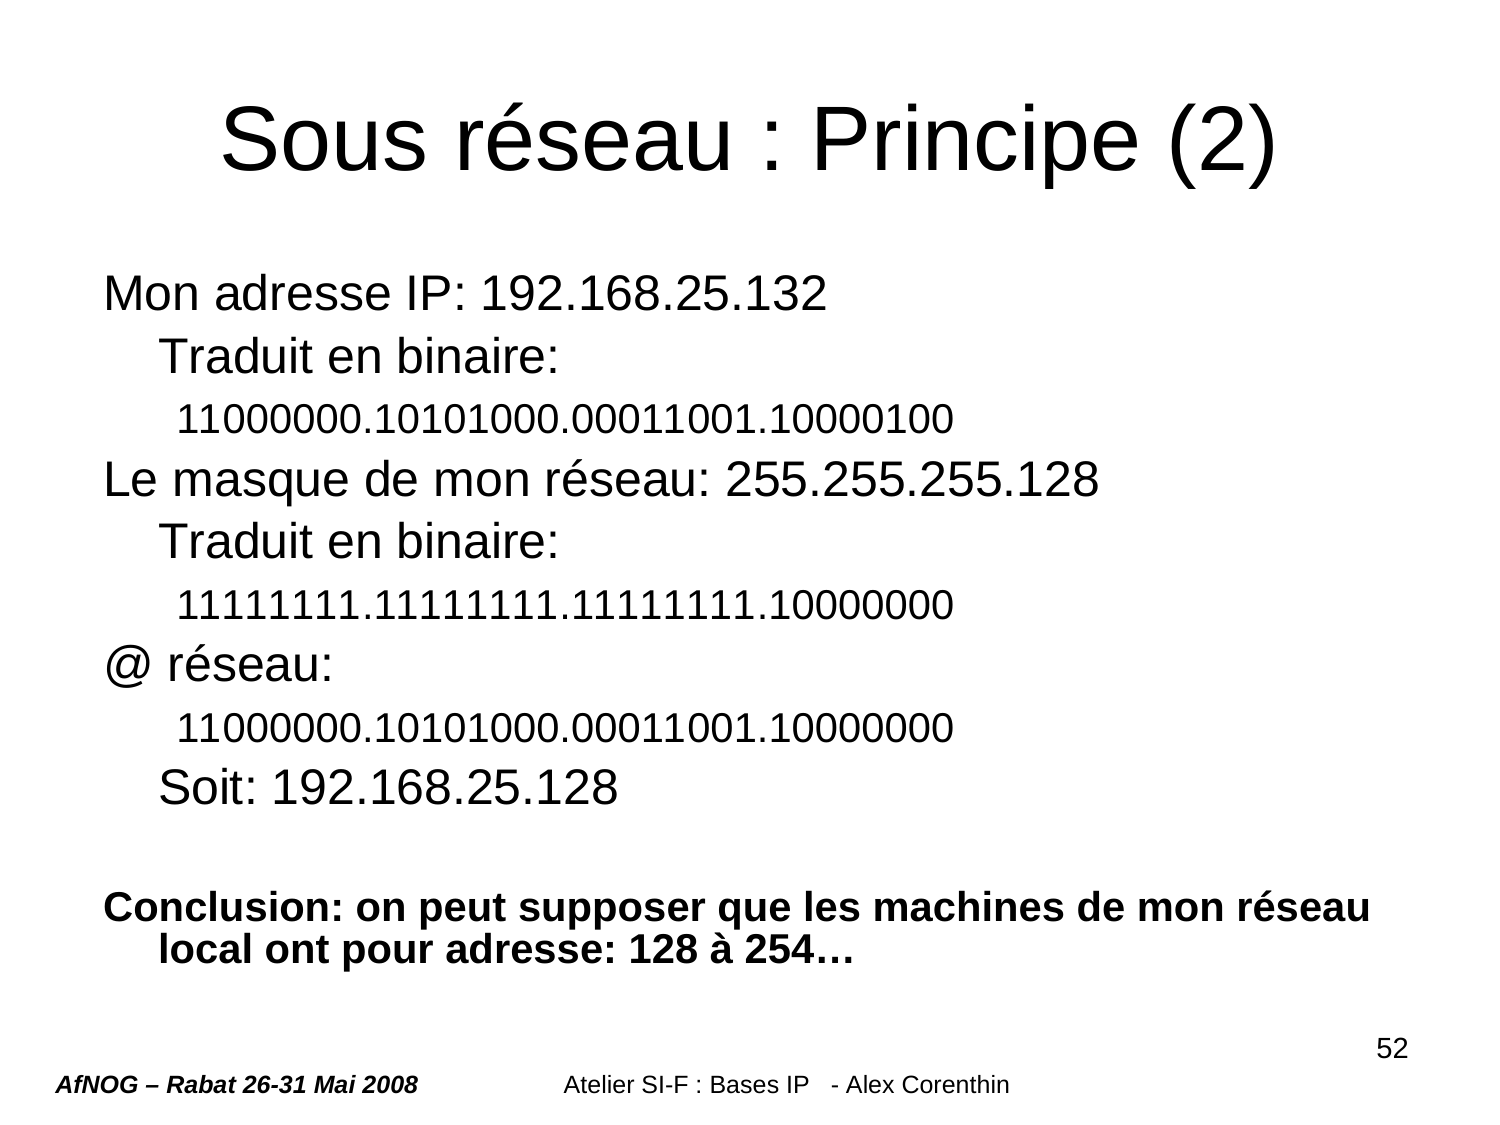

# Sous réseau : Principe (2)‏
Mon adresse IP: 192.168.25.132
	Traduit en binaire:
		11000000.10101000.00011001.10000100
Le masque de mon réseau: 255.255.255.128
	Traduit en binaire:
		11111111.11111111.11111111.10000000
@ réseau:
		11000000.10101000.00011001.10000000
	Soit: 192.168.25.128
Conclusion: on peut supposer que les machines de mon réseau local ont pour adresse: 128 à 254…
52